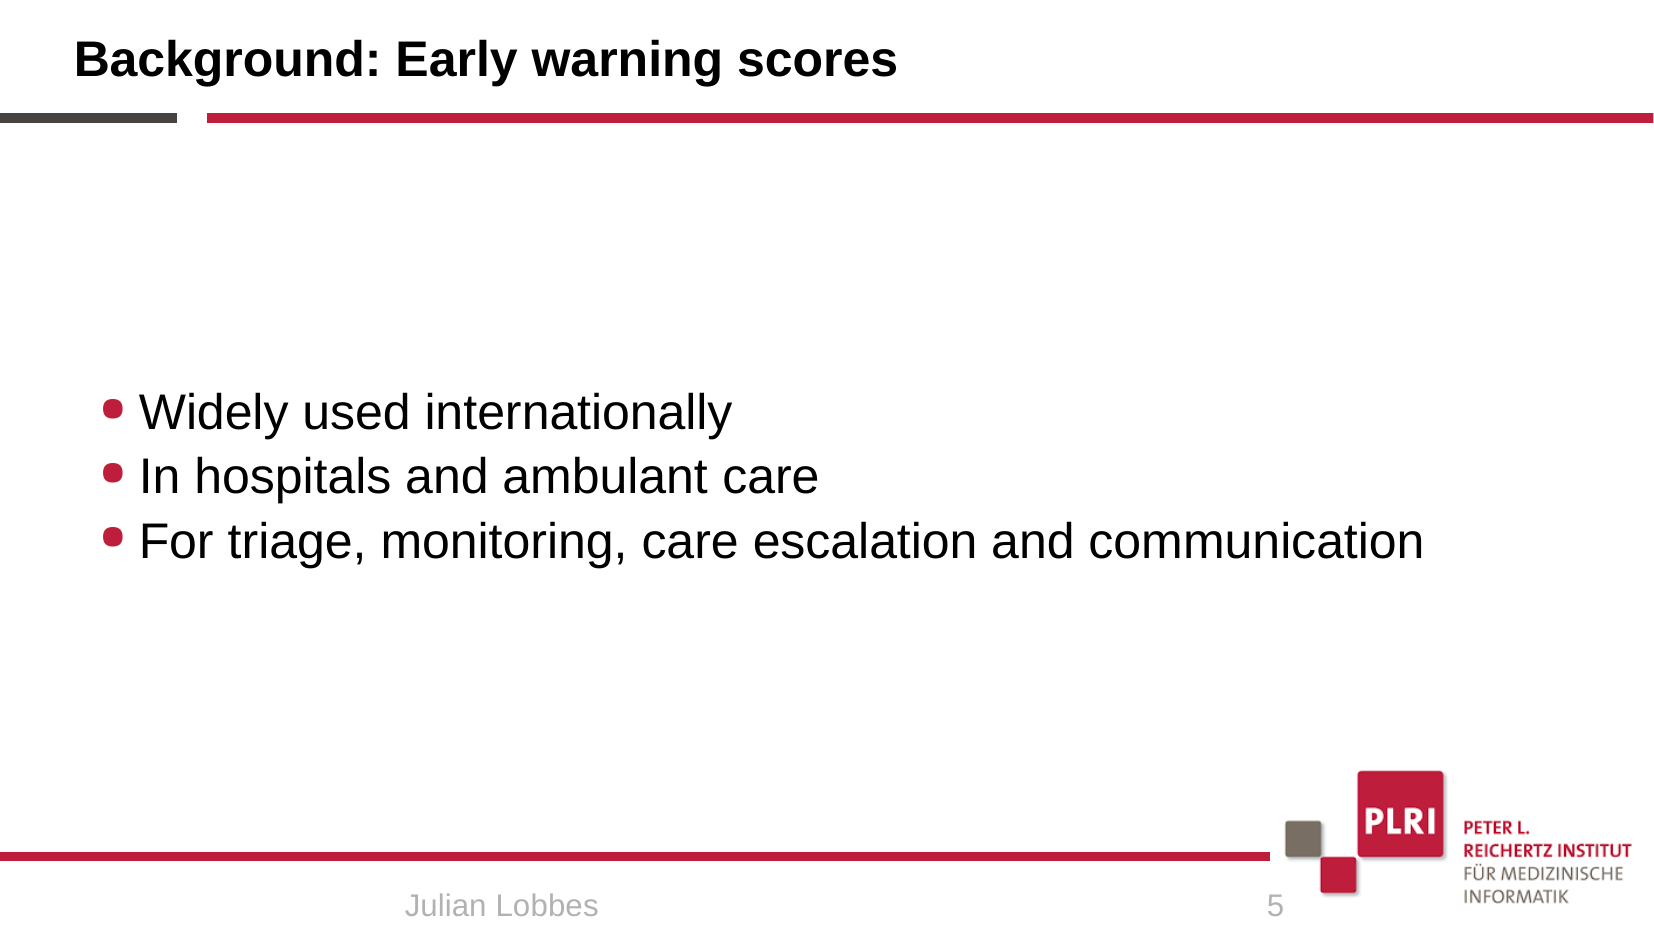

Background: Early warning scores
Widely used internationally
In hospitals and ambulant care
For triage, monitoring, care escalation and communication
Julian Lobbes